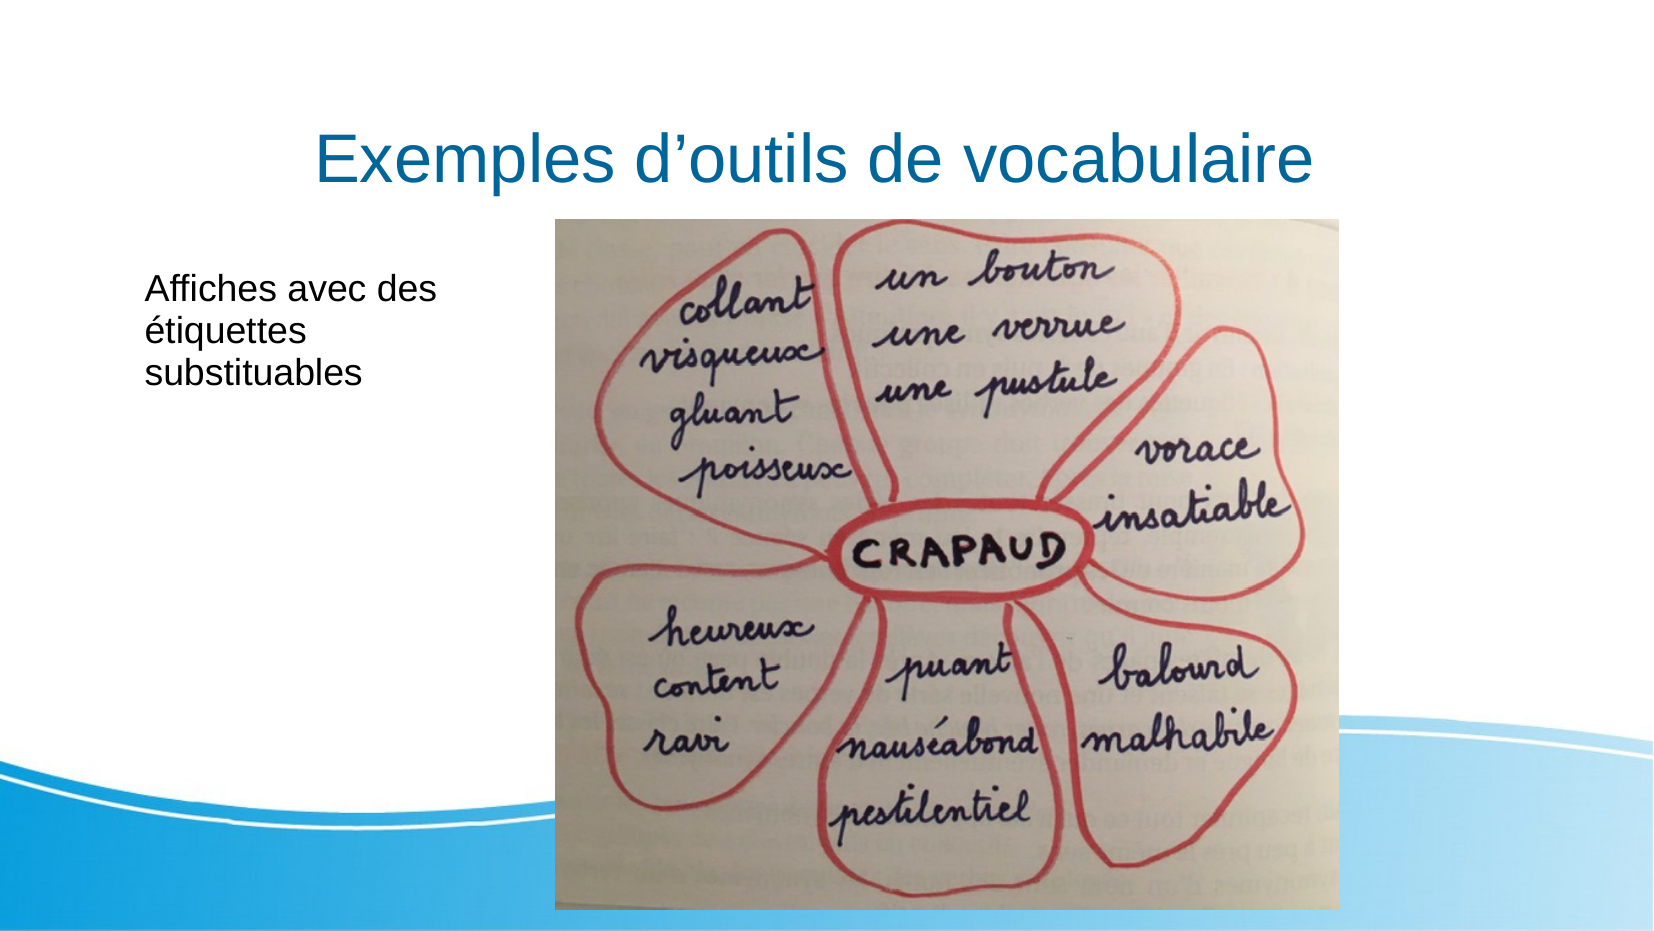

# Exemples d’outils de vocabulaire
Affiches avec des étiquettes substituables